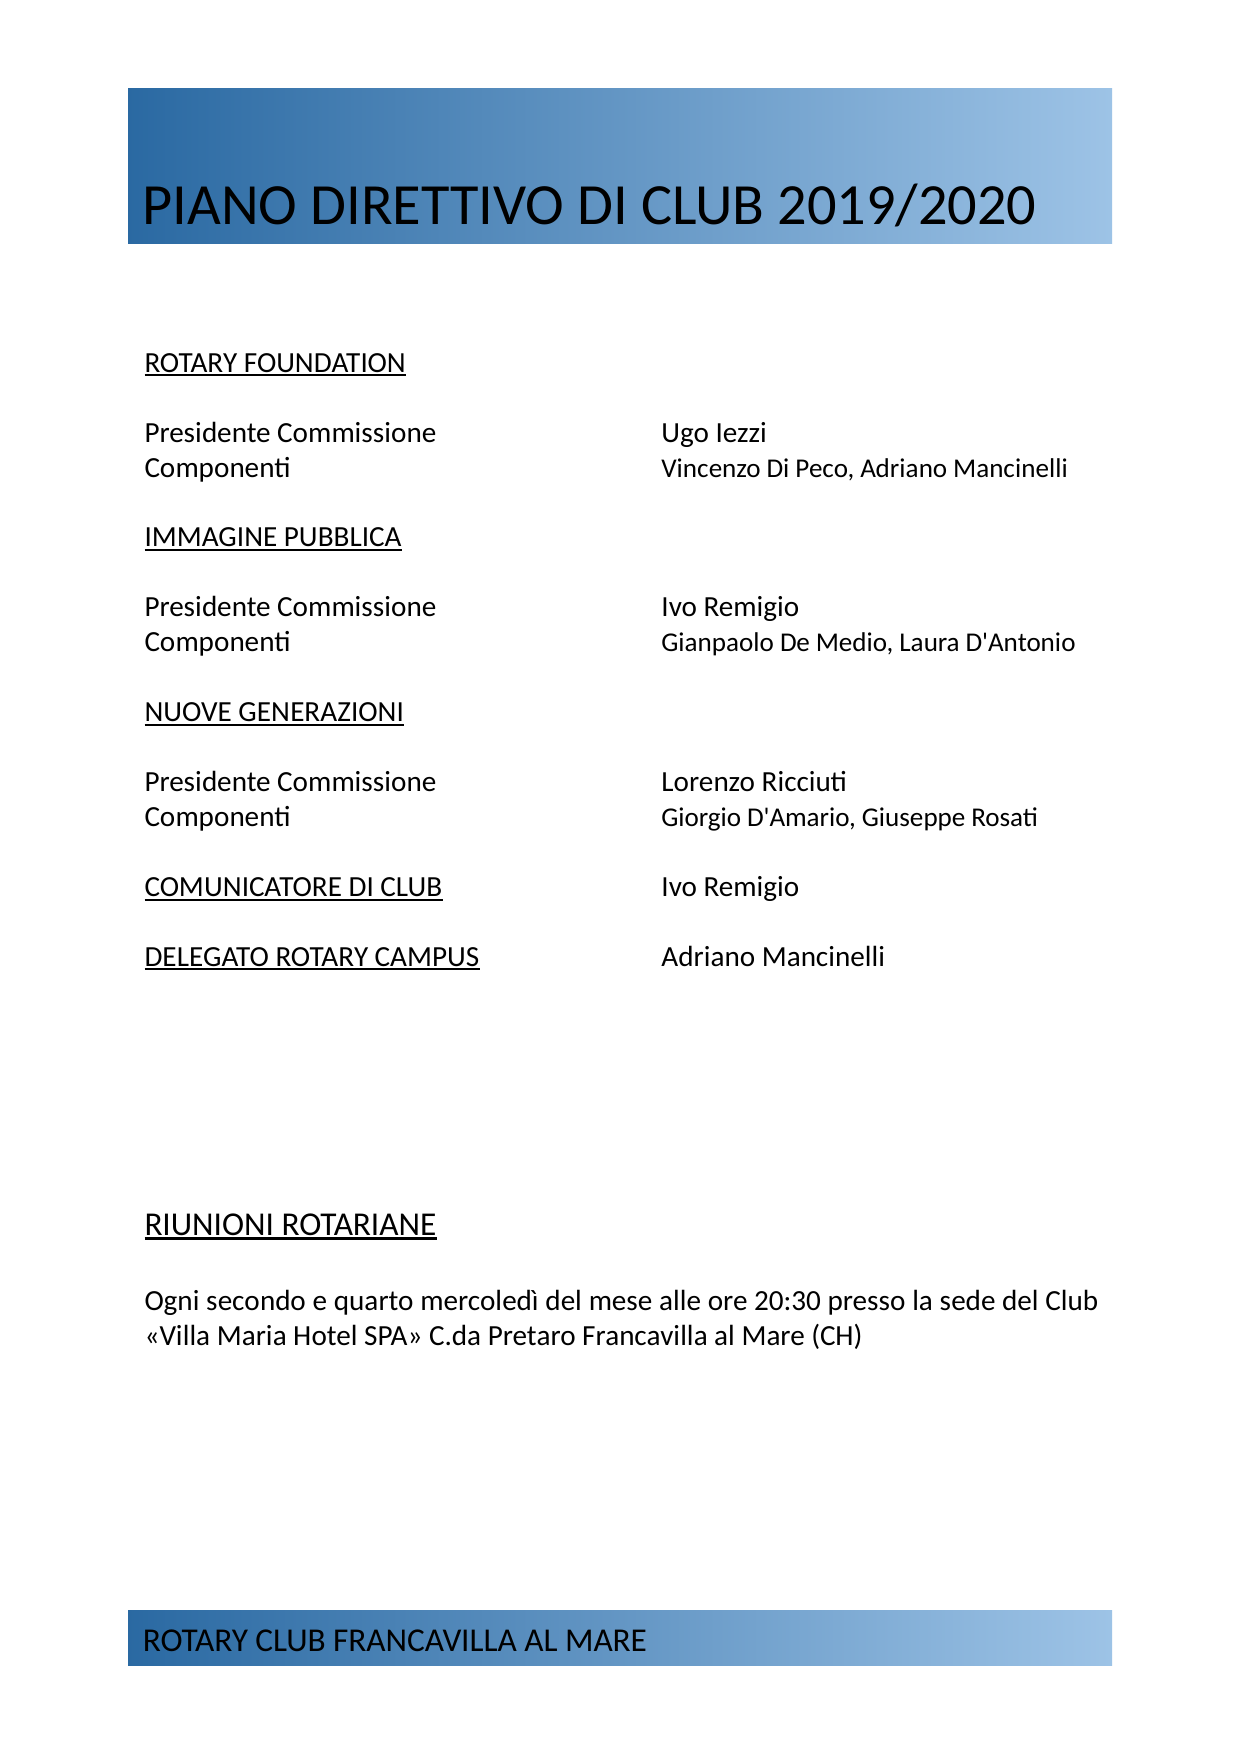

PIANO DIRETTIVO DI CLUB 2019/2020
ROTARY FOUNDATION
Presidente Commissione				Ugo Iezzi
Componenti						Vincenzo Di Peco, Adriano Mancinelli
IMMAGINE PUBBLICA
Presidente Commissione				Ivo Remigio
Componenti						Gianpaolo De Medio, Laura D'Antonio
NUOVE GENERAZIONI
Presidente Commissione				Lorenzo Ricciuti
Componenti						Giorgio D'Amario, Giuseppe Rosati
COMUNICATORE DI CLUB			Ivo Remigio
DELEGATO ROTARY CAMPUS			Adriano Mancinelli
RIUNIONI ROTARIANE
Ogni secondo e quarto mercoledì del mese alle ore 20:30 presso la sede del Club «Villa Maria Hotel SPA» C.da Pretaro Francavilla al Mare (CH)
ROTARY CLUB FRANCAVILLA AL MARE